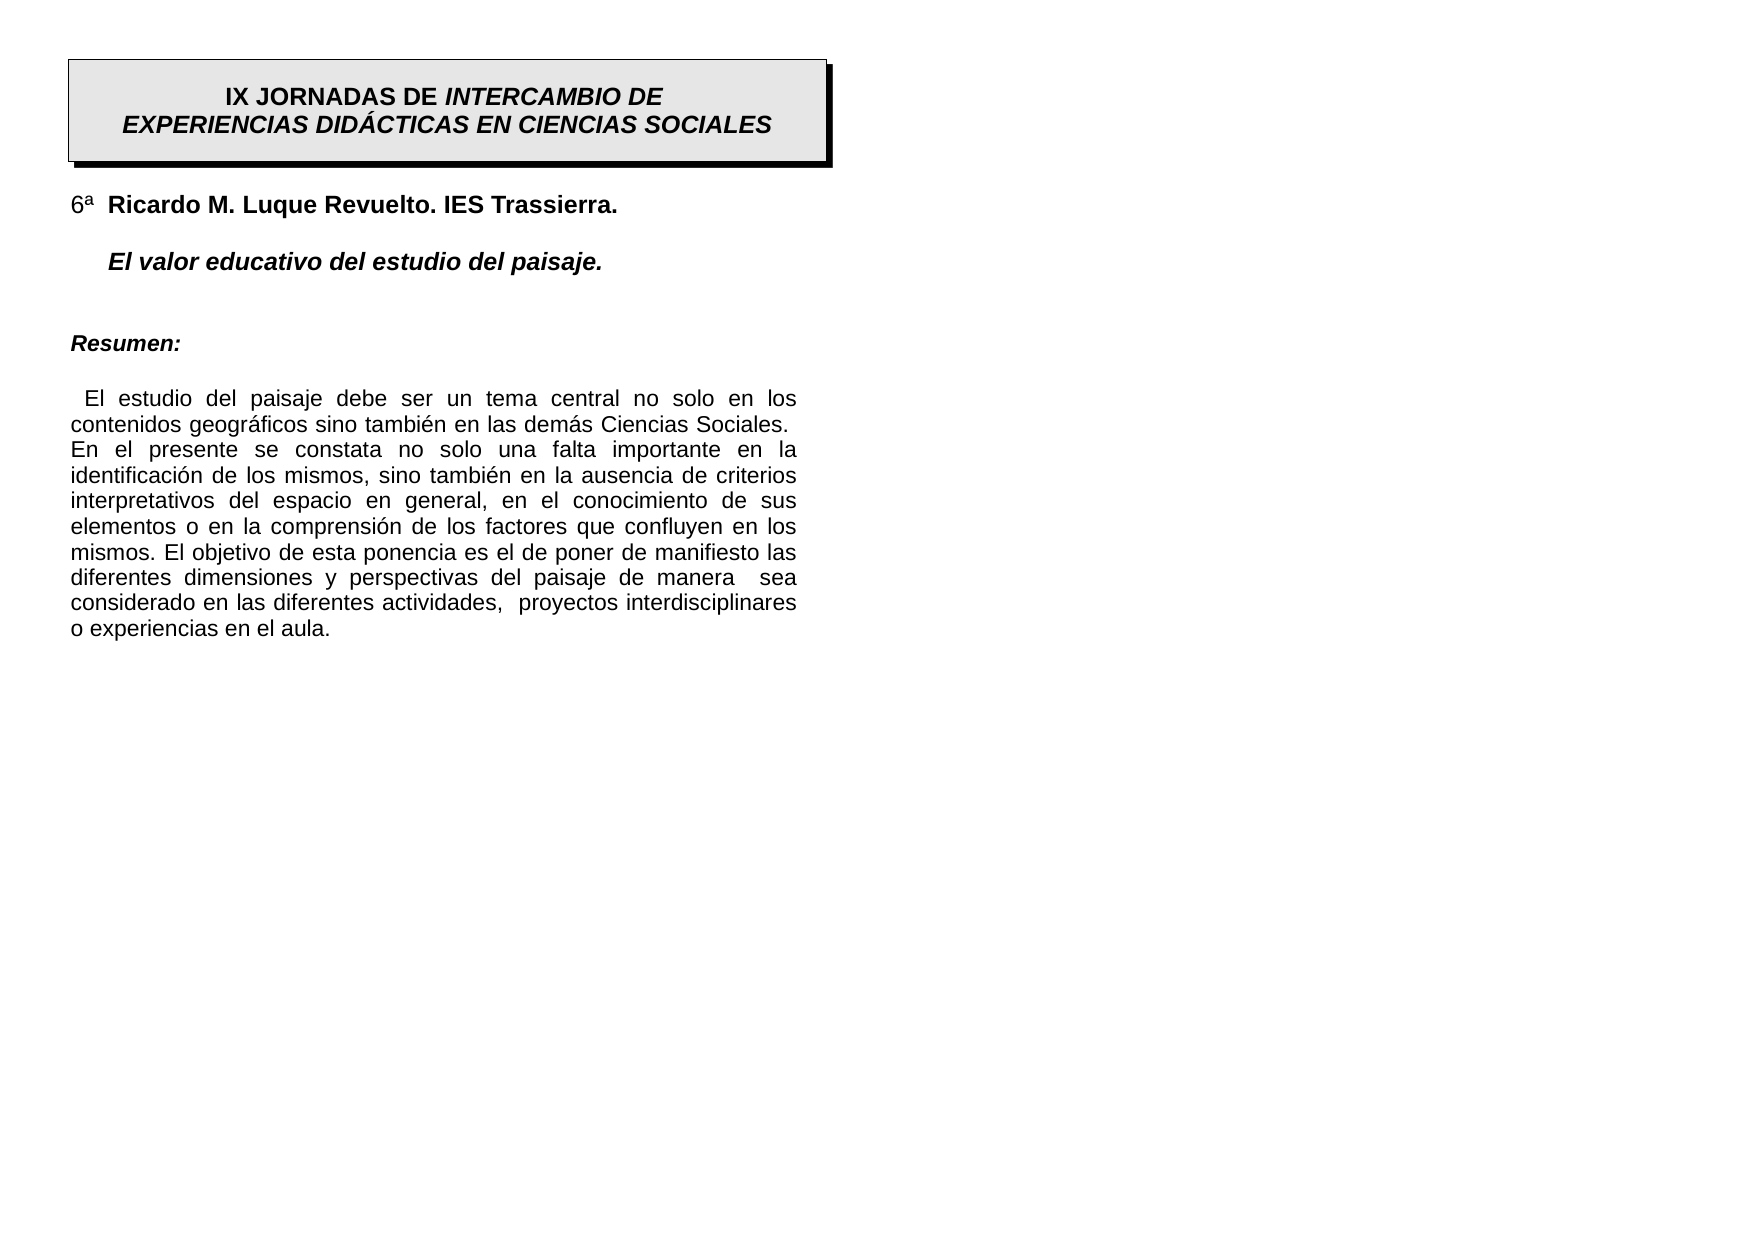

IX JORNADAS DE INTERCAMBIO DE
EXPERIENCIAS DIDÁCTICAS EN CIENCIAS SOCIALES
# 6ª Ricardo M. Luque Revuelto. IES Trassierra.
El valor educativo del estudio del paisaje.
Resumen:
 El estudio del paisaje debe ser un tema central no solo en los contenidos geográficos sino también en las demás Ciencias Sociales. En el presente se constata no solo una falta importante en la identificación de los mismos, sino también en la ausencia de criterios interpretativos del espacio en general, en el conocimiento de sus elementos o en la comprensión de los factores que confluyen en los mismos. El objetivo de esta ponencia es el de poner de manifiesto las diferentes dimensiones y perspectivas del paisaje de manera sea considerado en las diferentes actividades, proyectos interdisciplinares o experiencias en el aula.